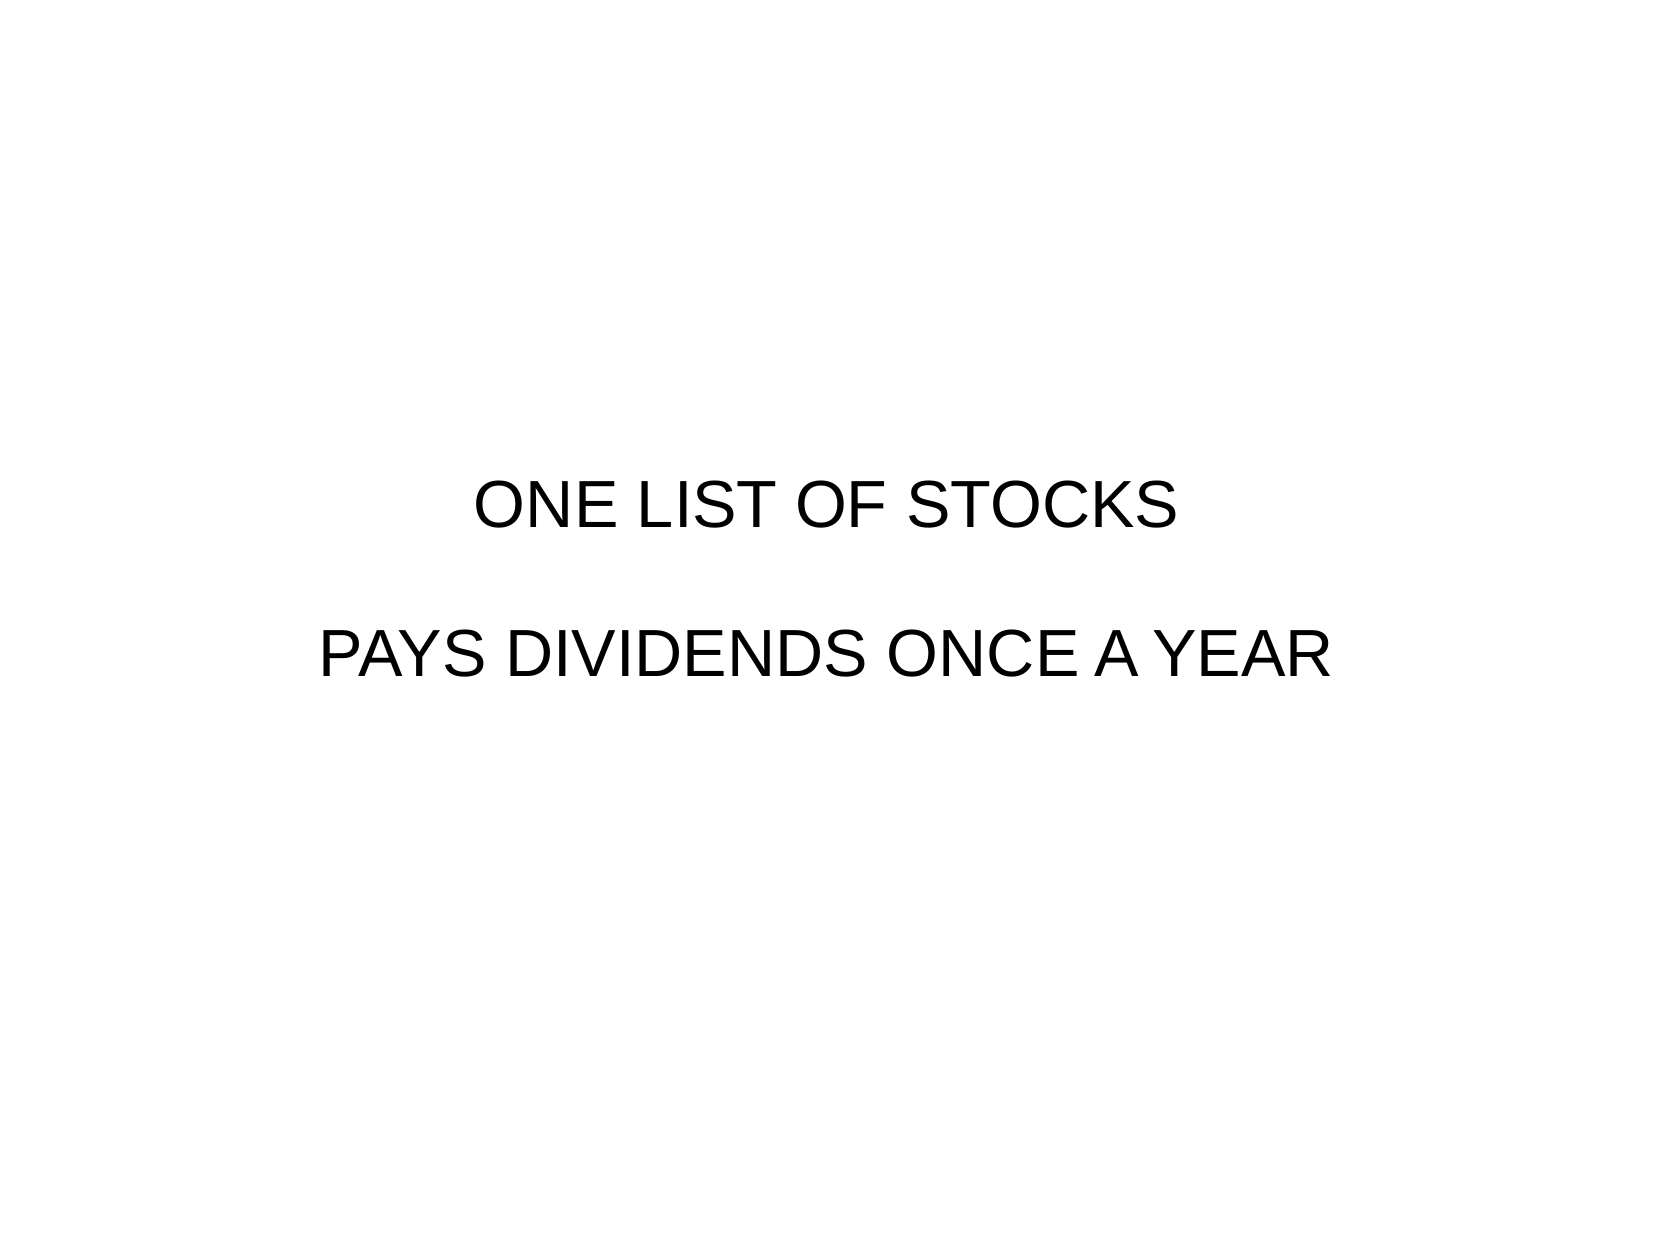

# ONE LIST OF STOCKS
PAYS DIVIDENDS ONCE A YEAR